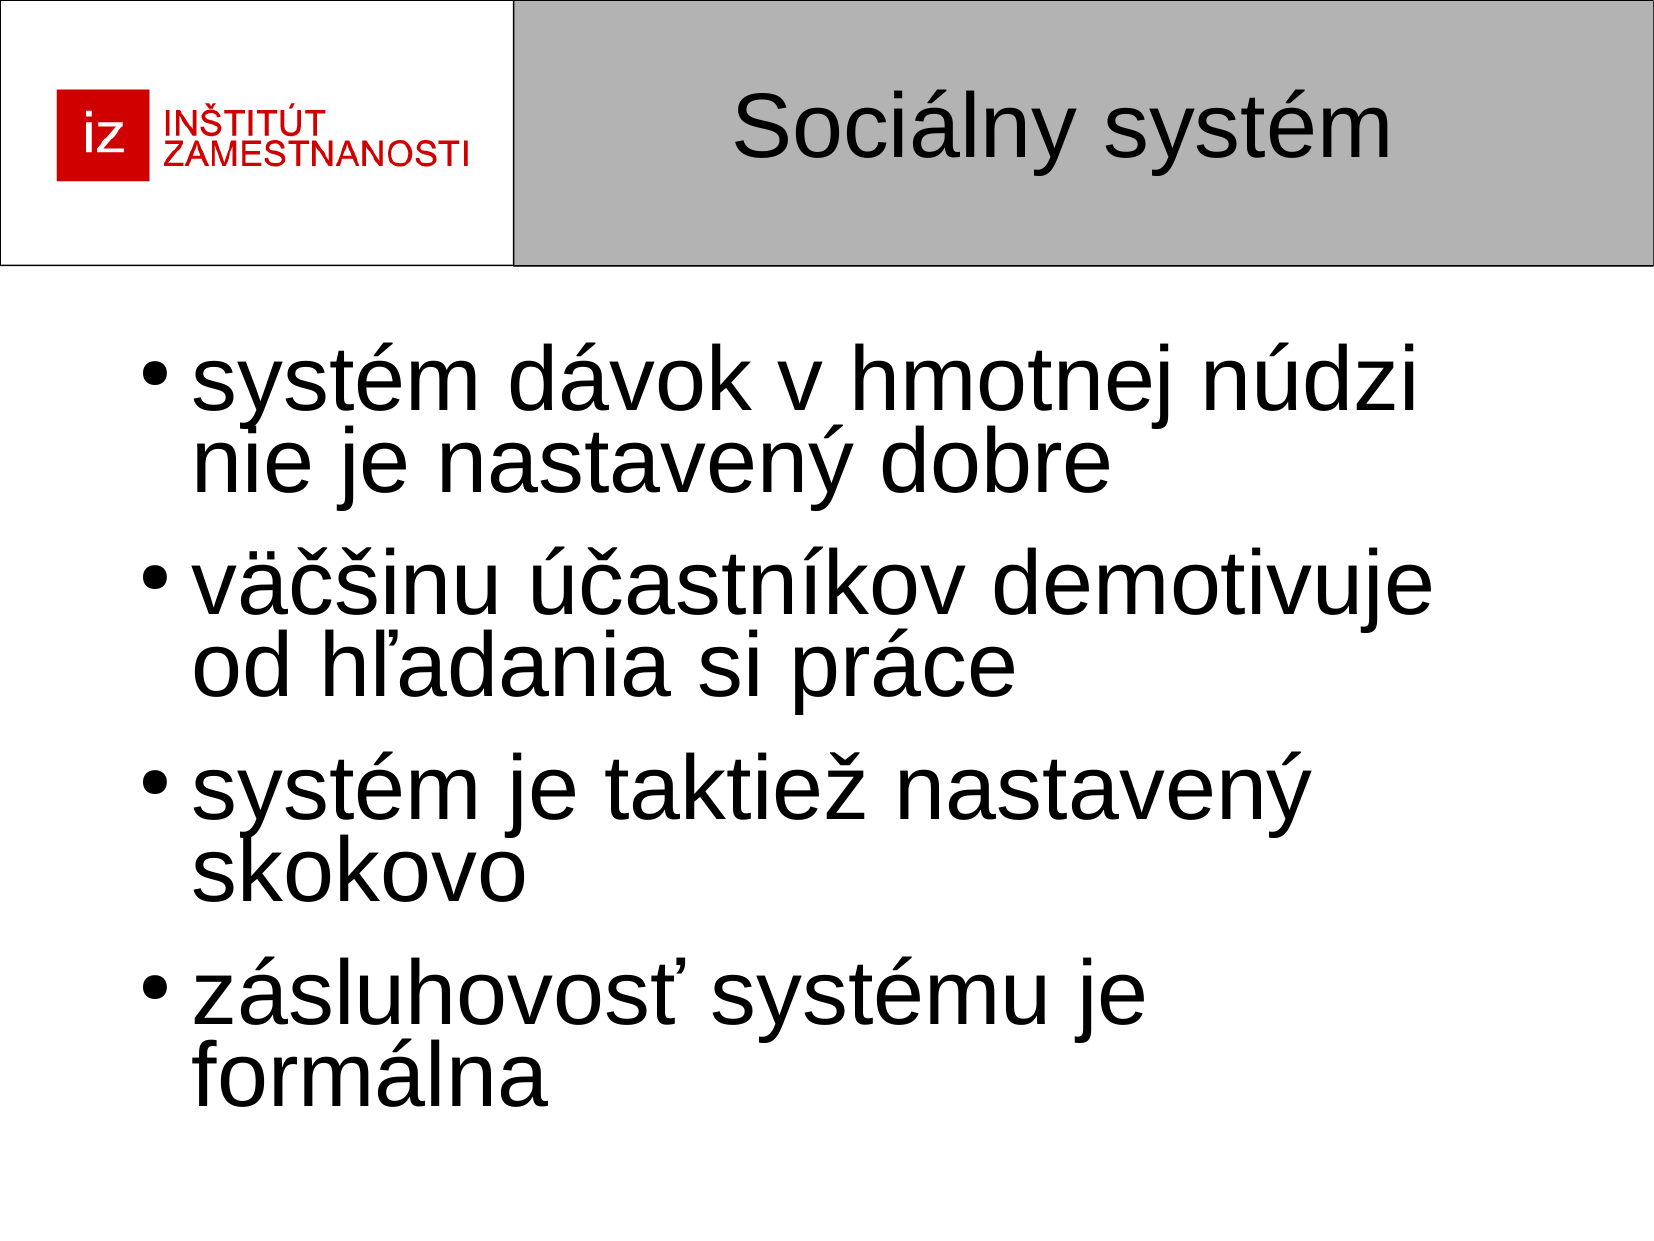

# Sociálny systém
systém dávok v hmotnej núdzi nie je nastavený dobre
väčšinu účastníkov demotivuje od hľadania si práce
systém je taktiež nastavený skokovo
zásluhovosť systému je formálna